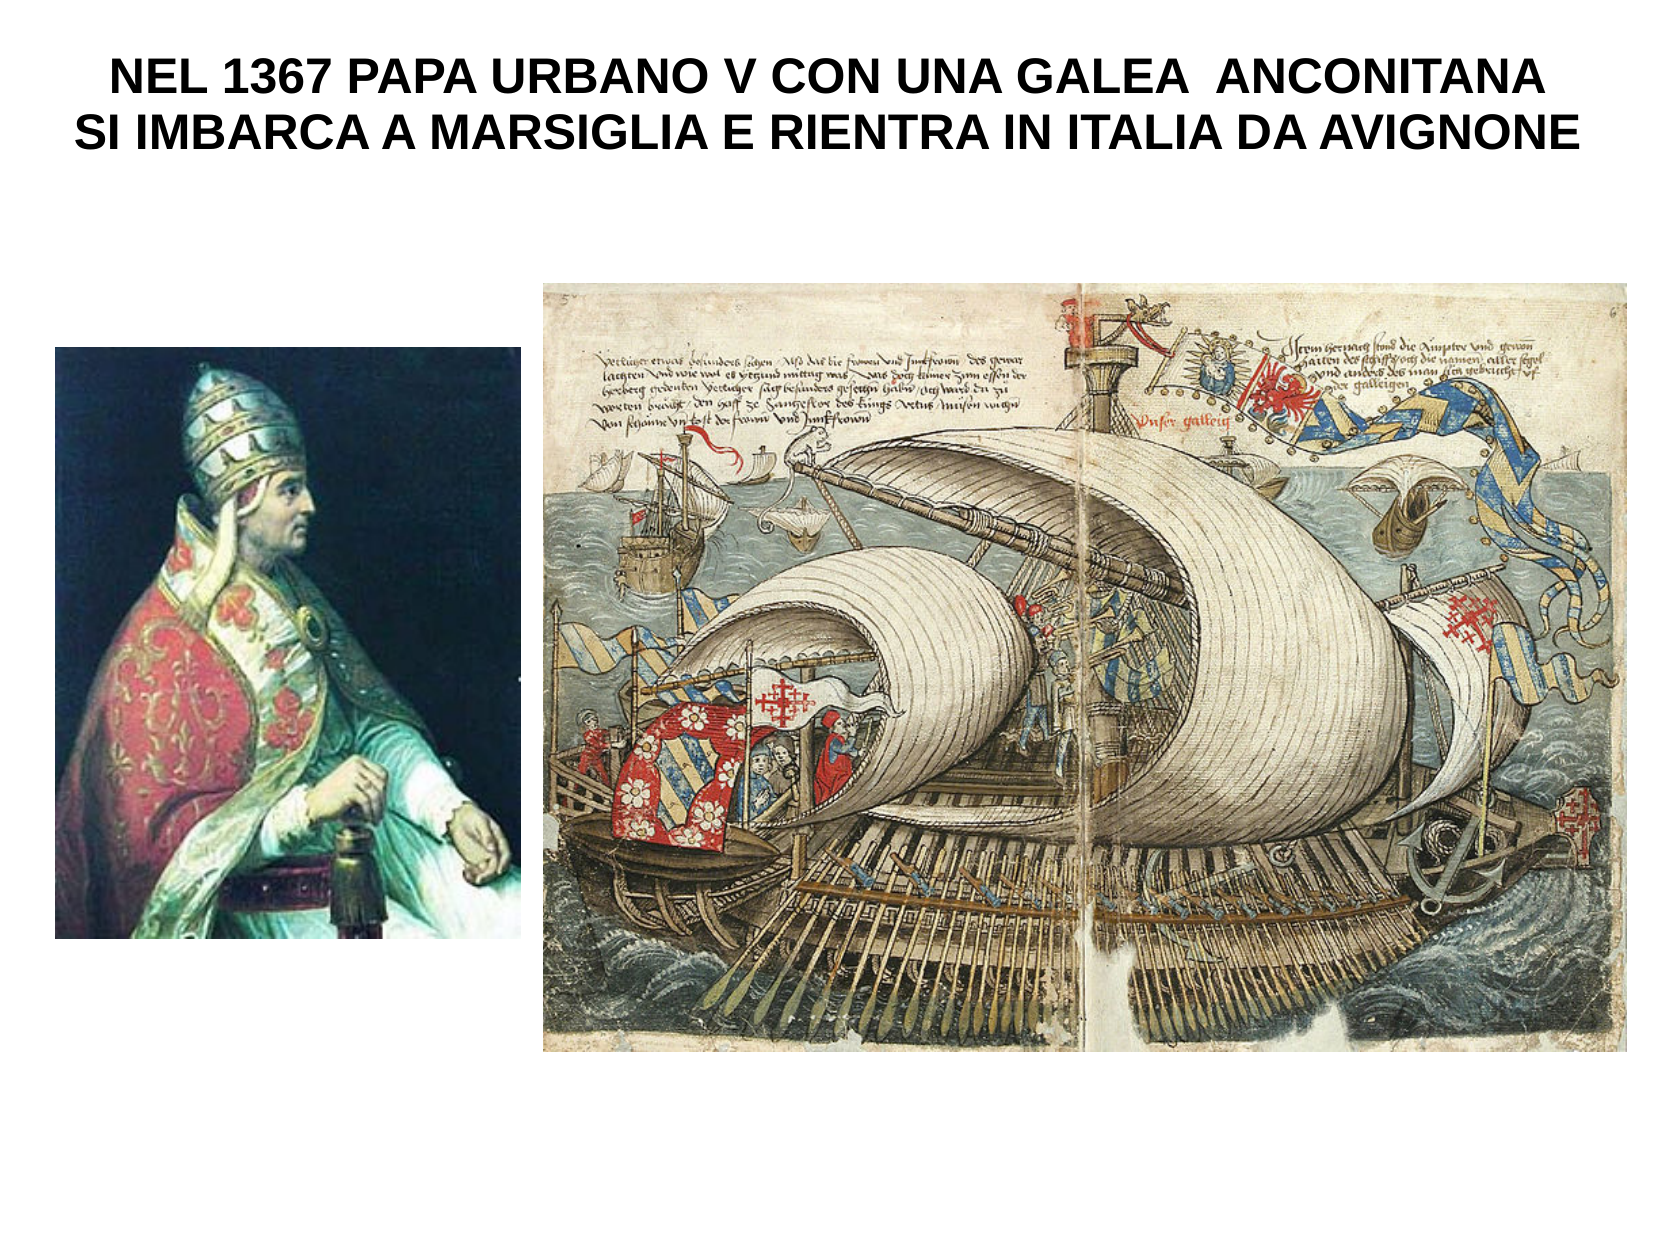

NEL 1367 PAPA URBANO V CON UNA GALEA ANCONITANA
SI IMBARCA A MARSIGLIA E RIENTRA IN ITALIA DA AVIGNONE